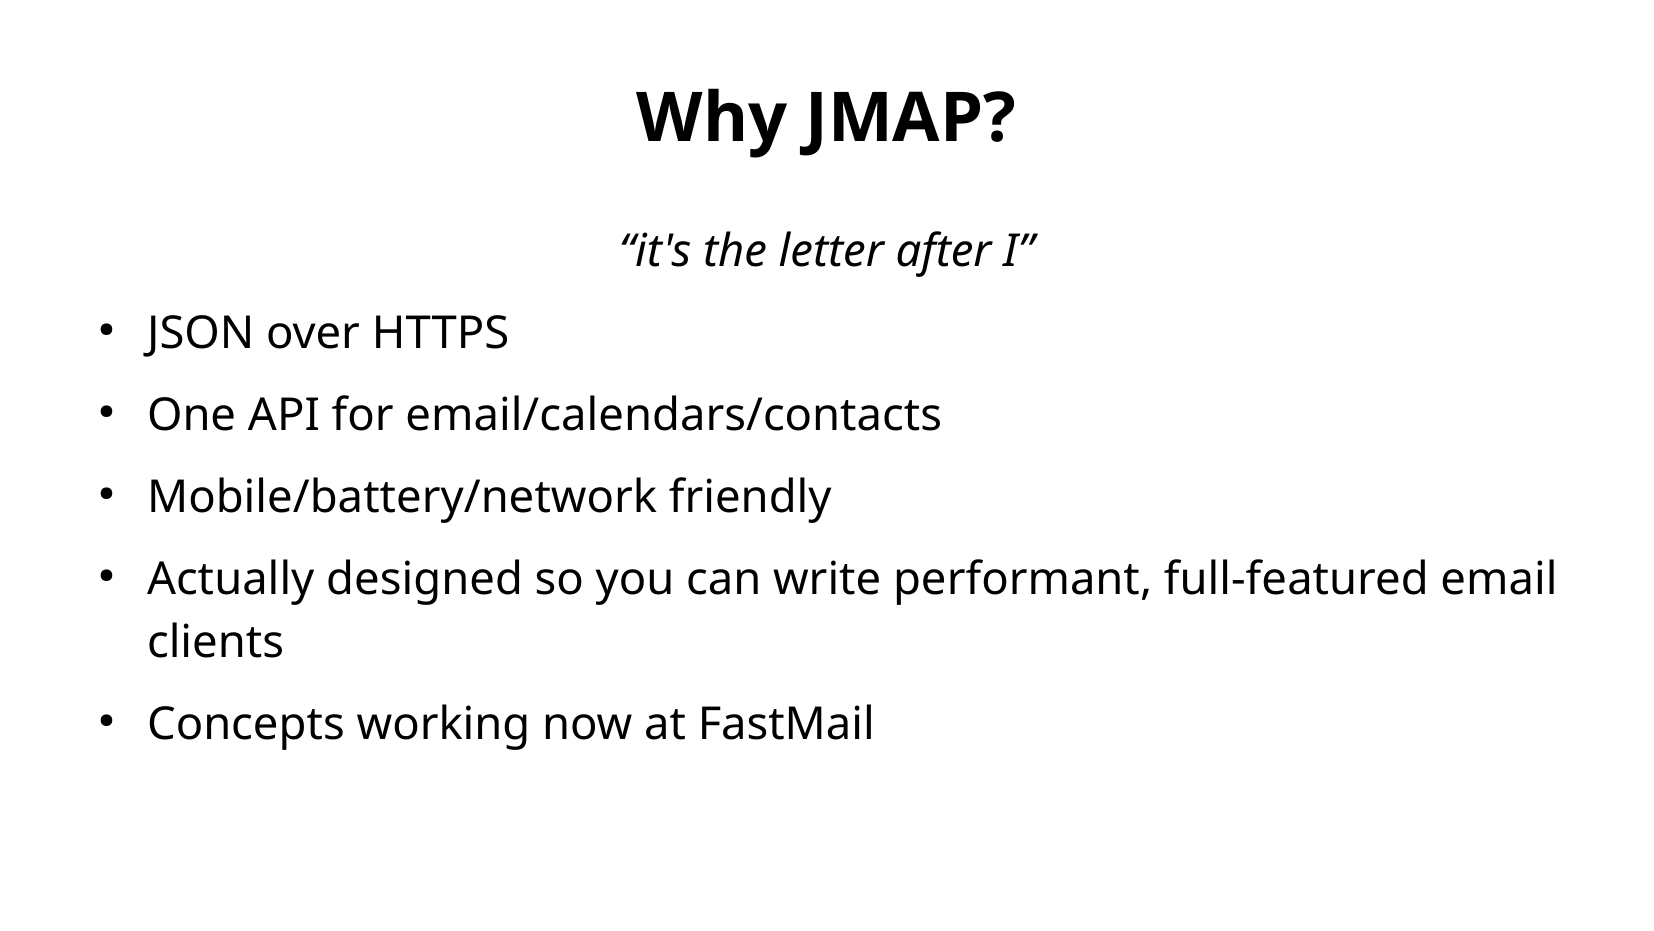

# Why JMAP?
“it's the letter after I”
JSON over HTTPS
One API for email/calendars/contacts
Mobile/battery/network friendly
Actually designed so you can write performant, full-featured email clients
Concepts working now at FastMail